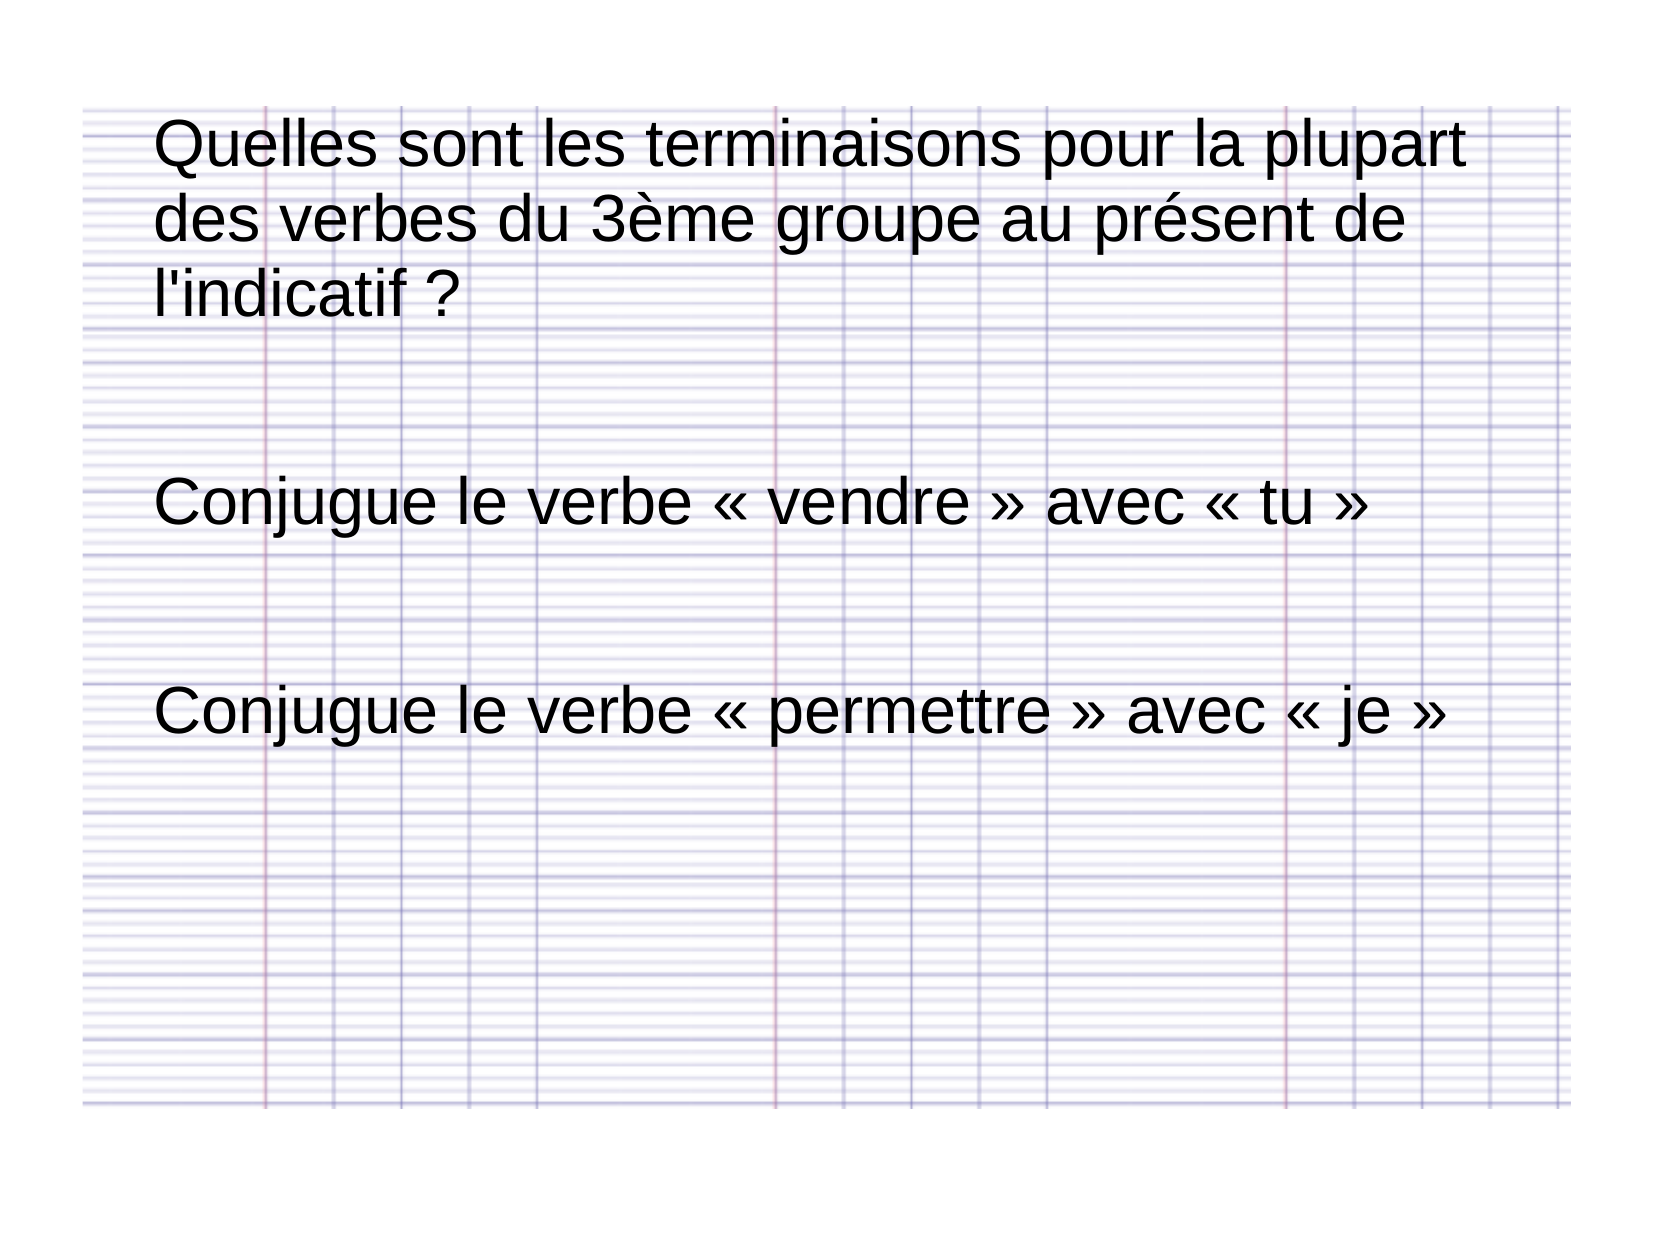

# Quelles sont les terminaisons pour la plupart des verbes du 3ème groupe au présent de l'indicatif ?
Conjugue le verbe « vendre » avec « tu »
Conjugue le verbe « permettre » avec « je »